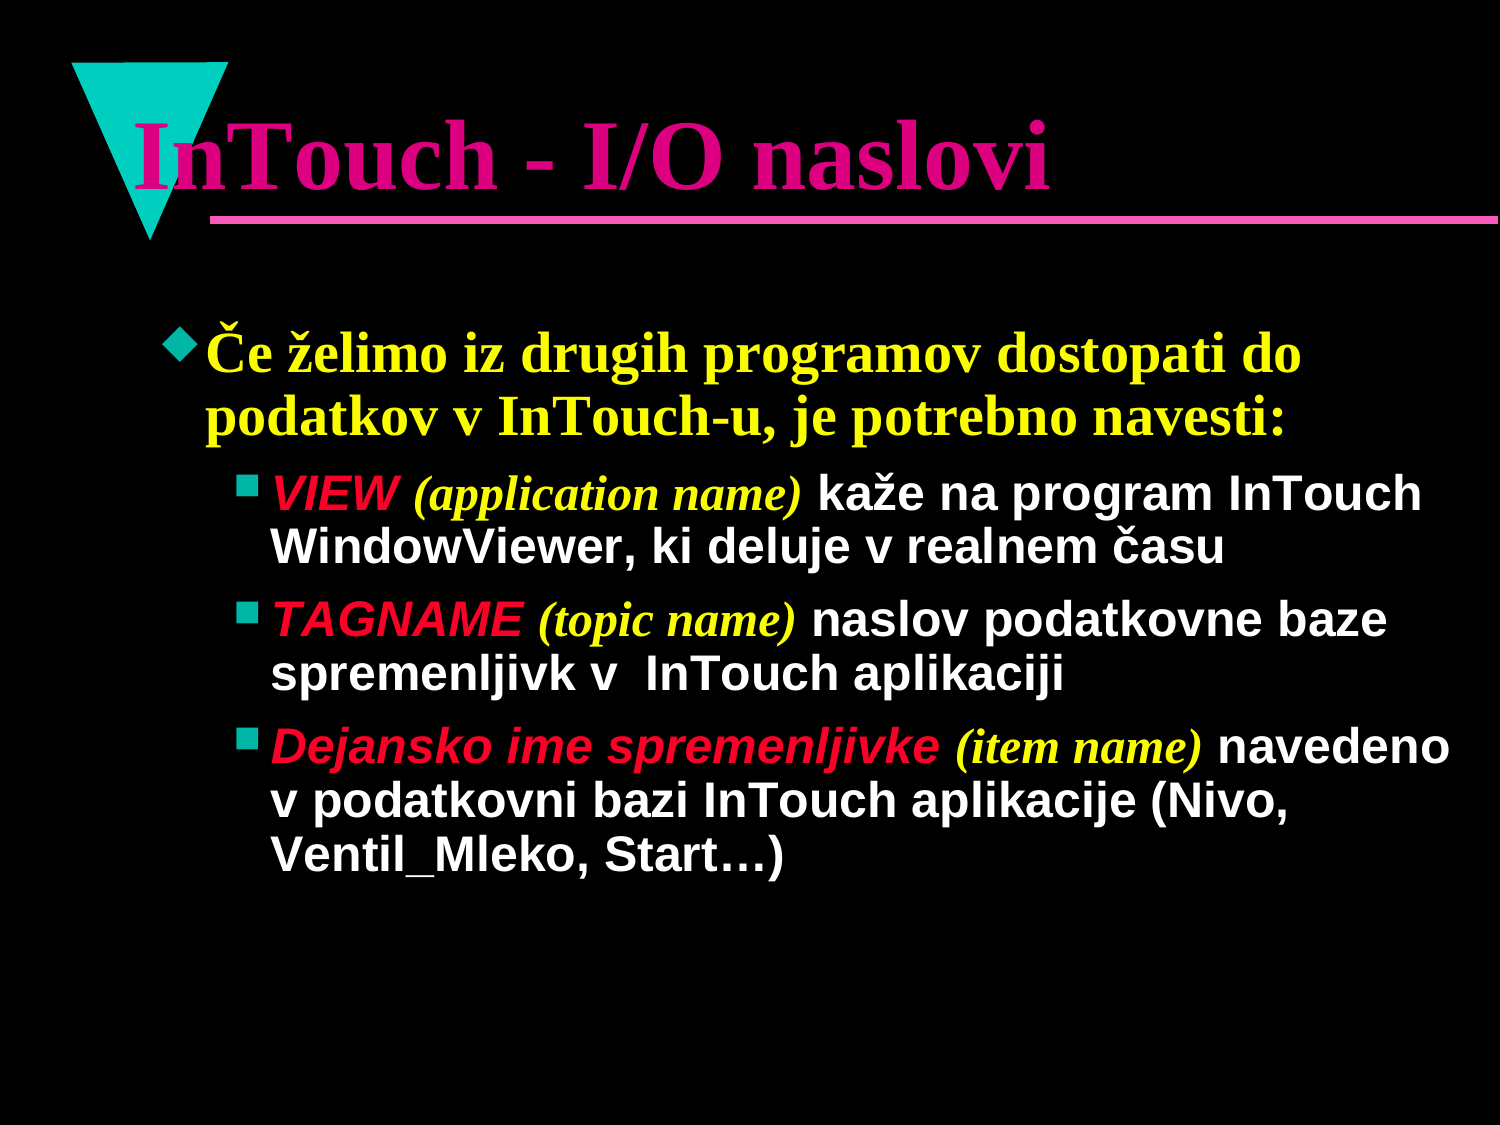

# InTouch - I/O naslovi
Če želimo iz drugih programov dostopati do podatkov v InTouch-u, je potrebno navesti:
VIEW (application name) kaže na program InTouch WindowViewer, ki deluje v realnem času
TAGNAME (topic name) naslov podatkovne baze spremenljivk v InTouch aplikaciji
Dejansko ime spremenljivke (item name) navedeno v podatkovni bazi InTouch aplikacije (Nivo, Ventil_Mleko, Start…)
RVP2
I/O komunikacija
8